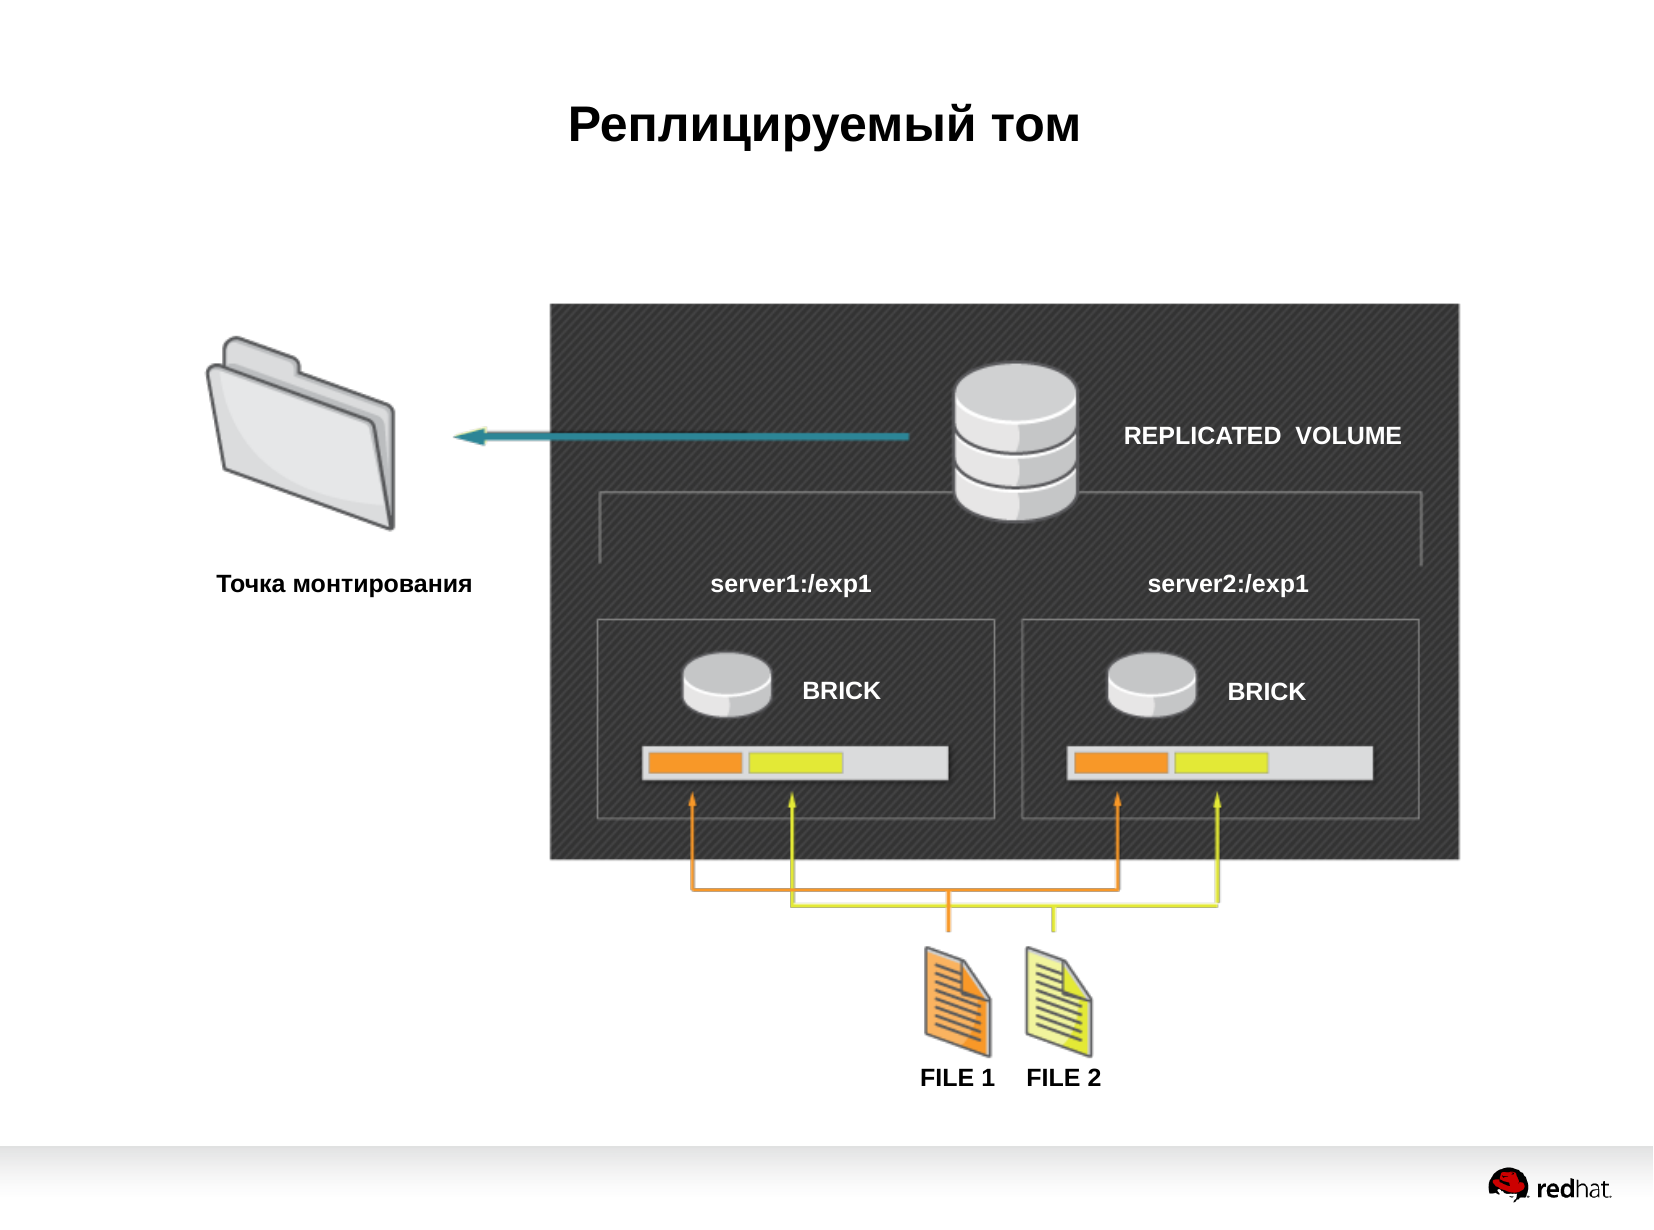

Реплицируемый том
REPLICATED VOLUME
Точка монтирования
server1:/exp1
server2:/exp1
BRICK
BRICK
FILE 1
FILE 2